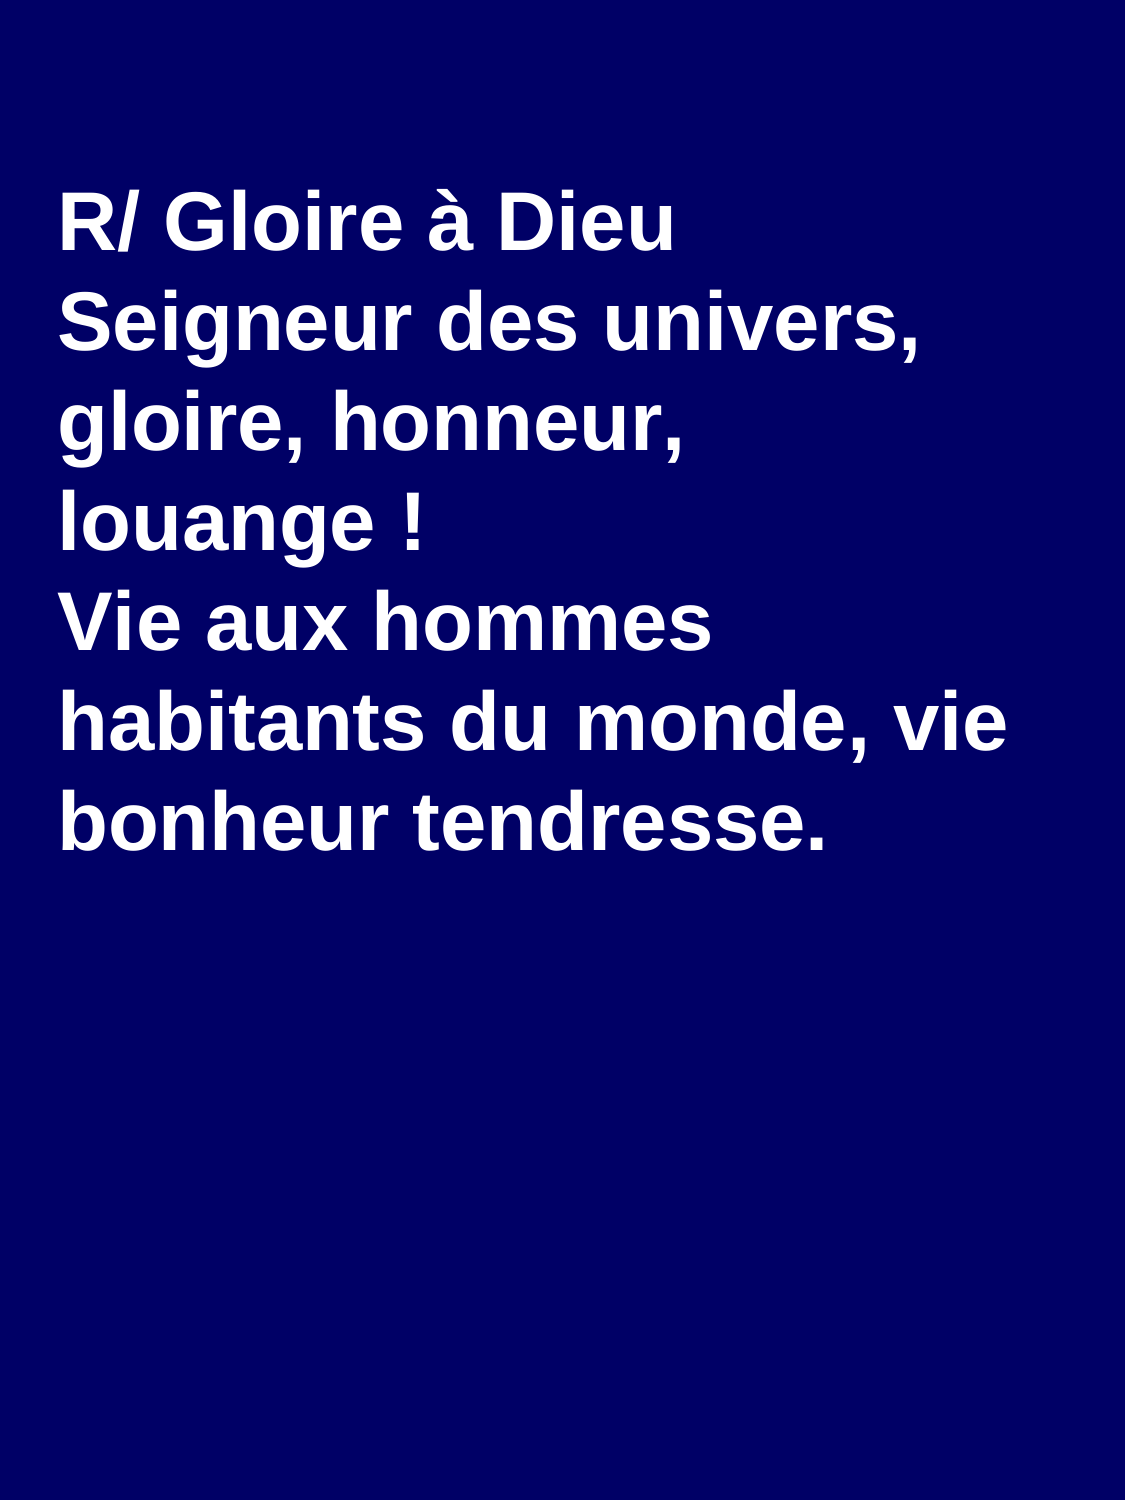

R/ Gloire à Dieu Seigneur des univers, gloire, honneur, louange !
Vie aux hommes habitants du monde, vie bonheur tendresse.